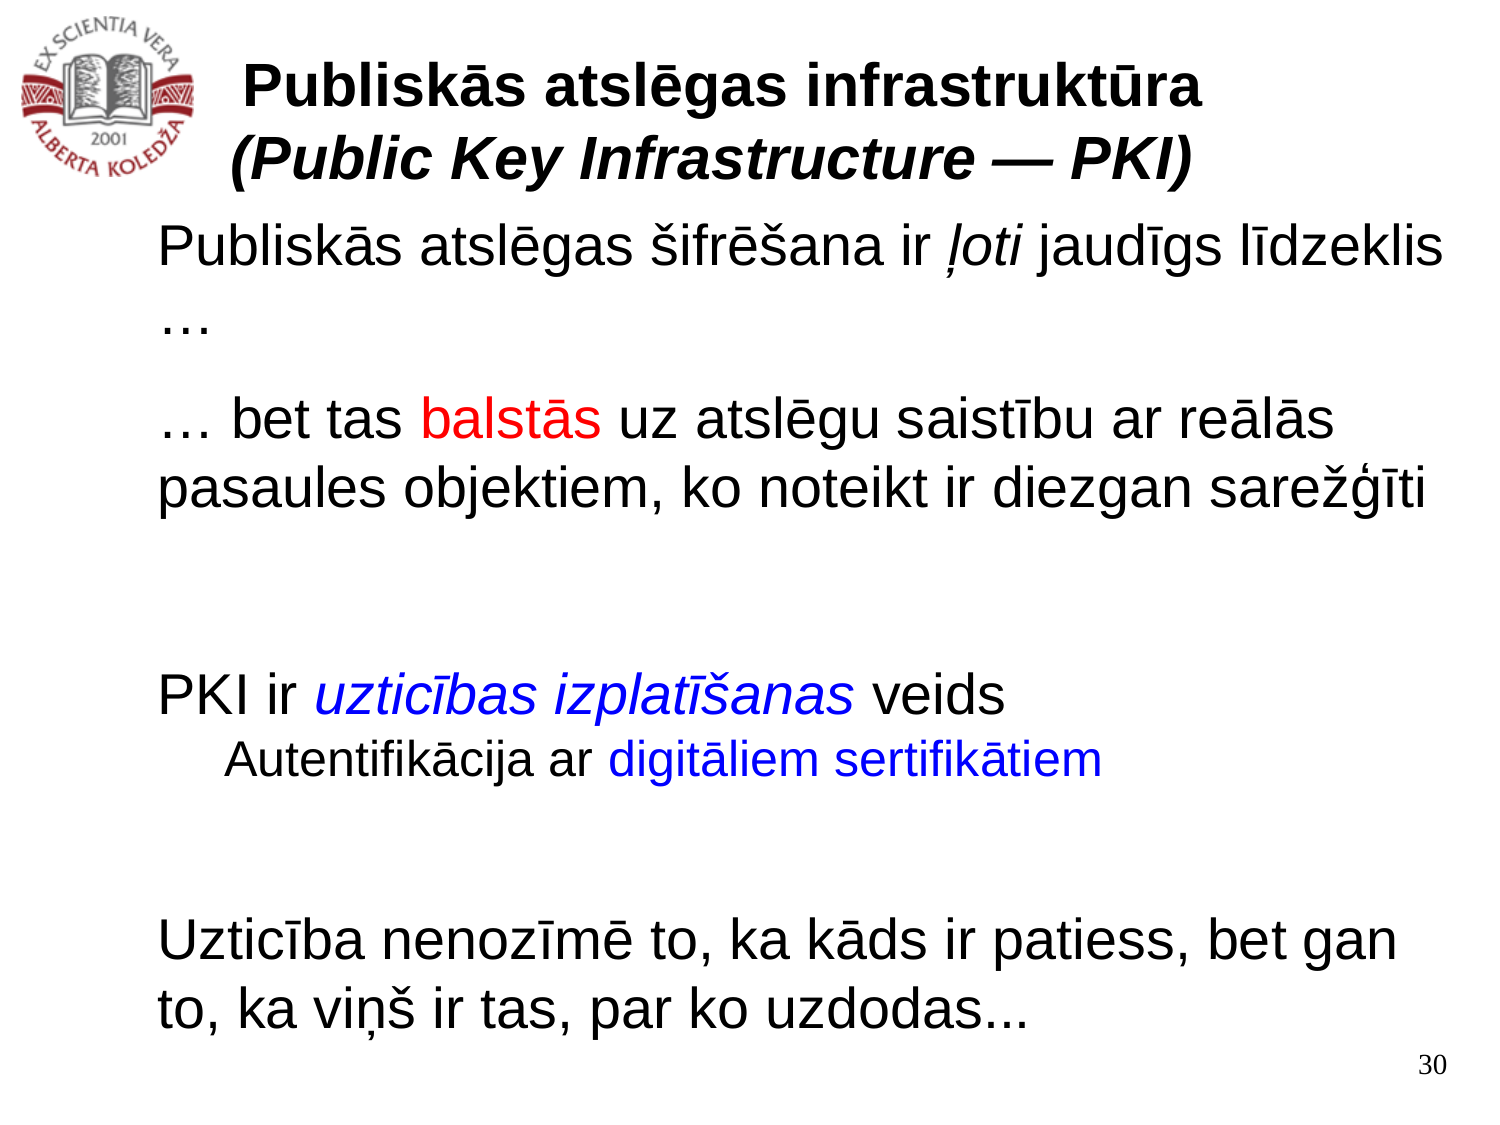

# Publiskās atslēgas infrastruktūra (Public Key Infrastructure — PKI)
Publiskās atslēgas šifrēšana ir ļoti jaudīgs līdzeklis …
… bet tas balstās uz atslēgu saistību ar reālās pasaules objektiem, ko noteikt ir diezgan sarežģīti
PKI ir uzticības izplatīšanas veids
Autentifikācija ar digitāliem sertifikātiem
Uzticība nenozīmē to, ka kāds ir patiess, bet gan to, ka viņš ir tas, par ko uzdodas...